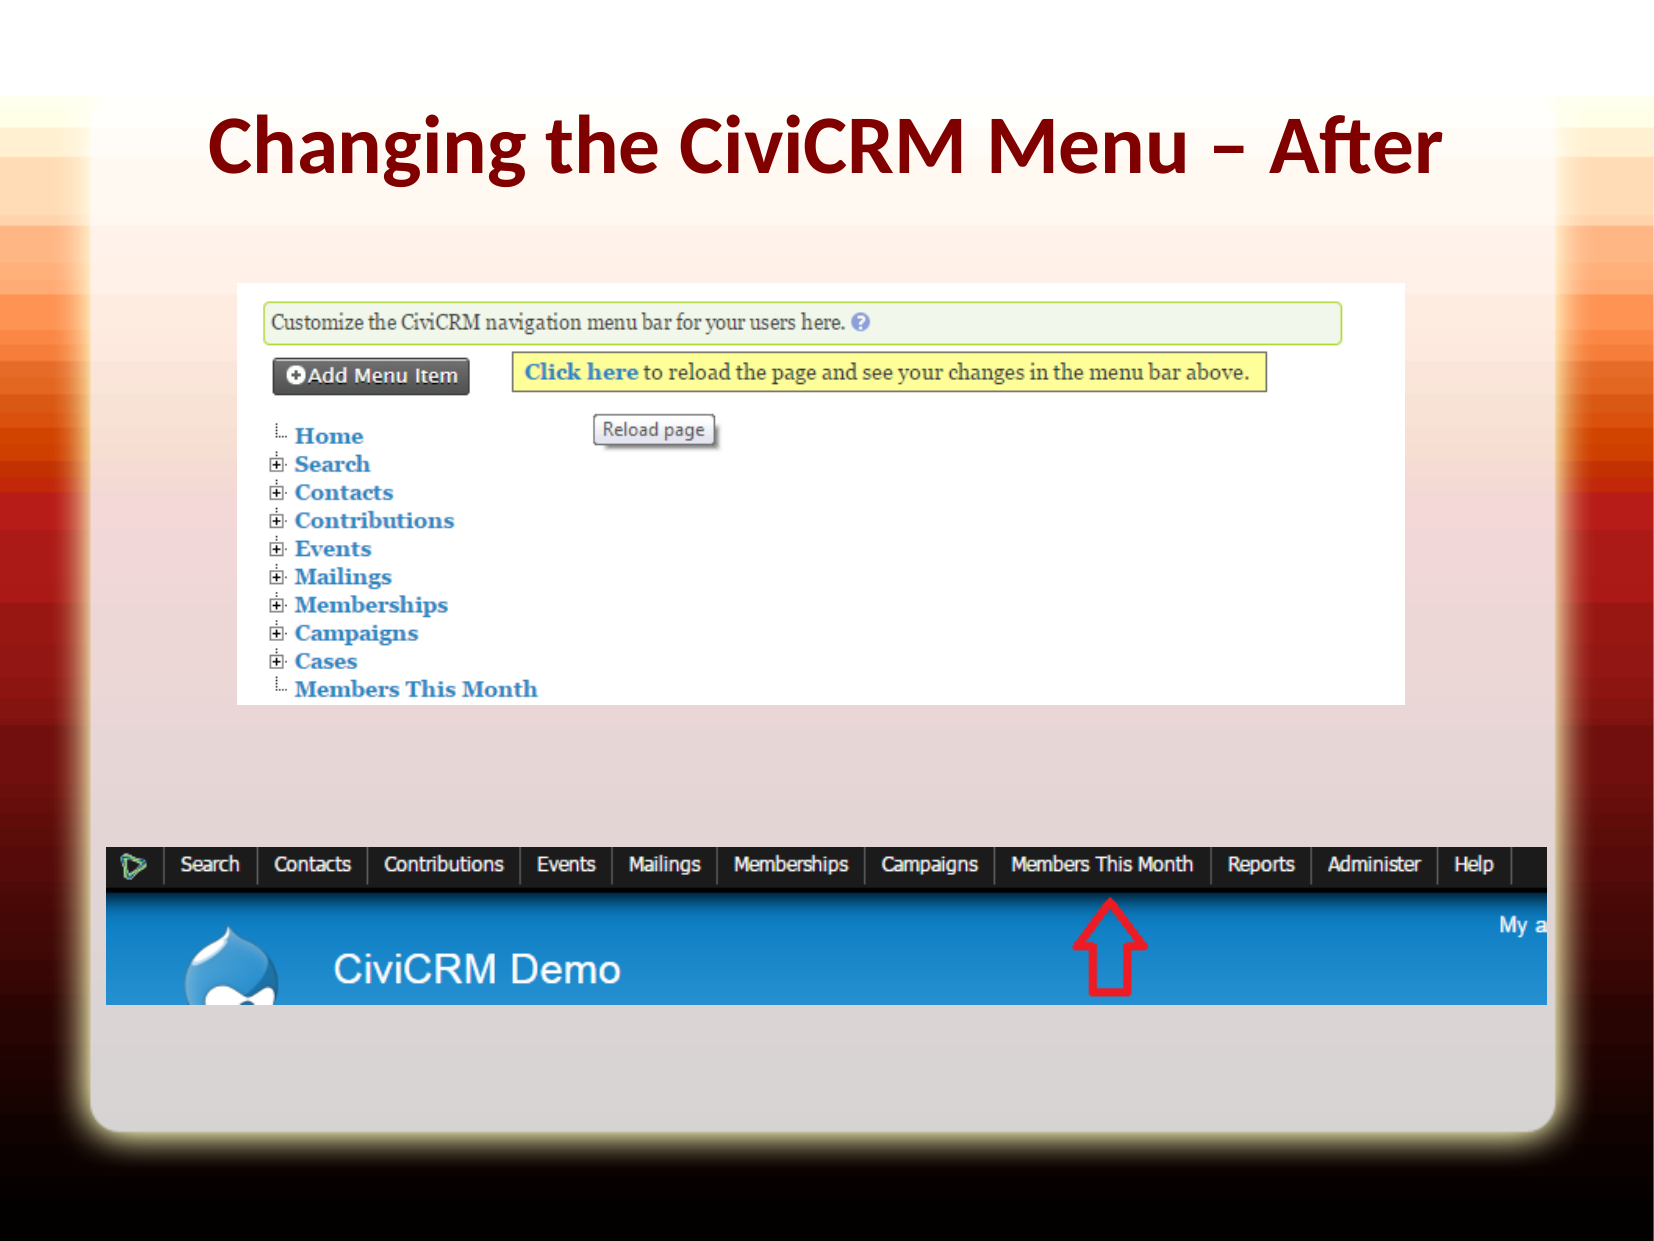

# Changing the CiviCRM Menu – After